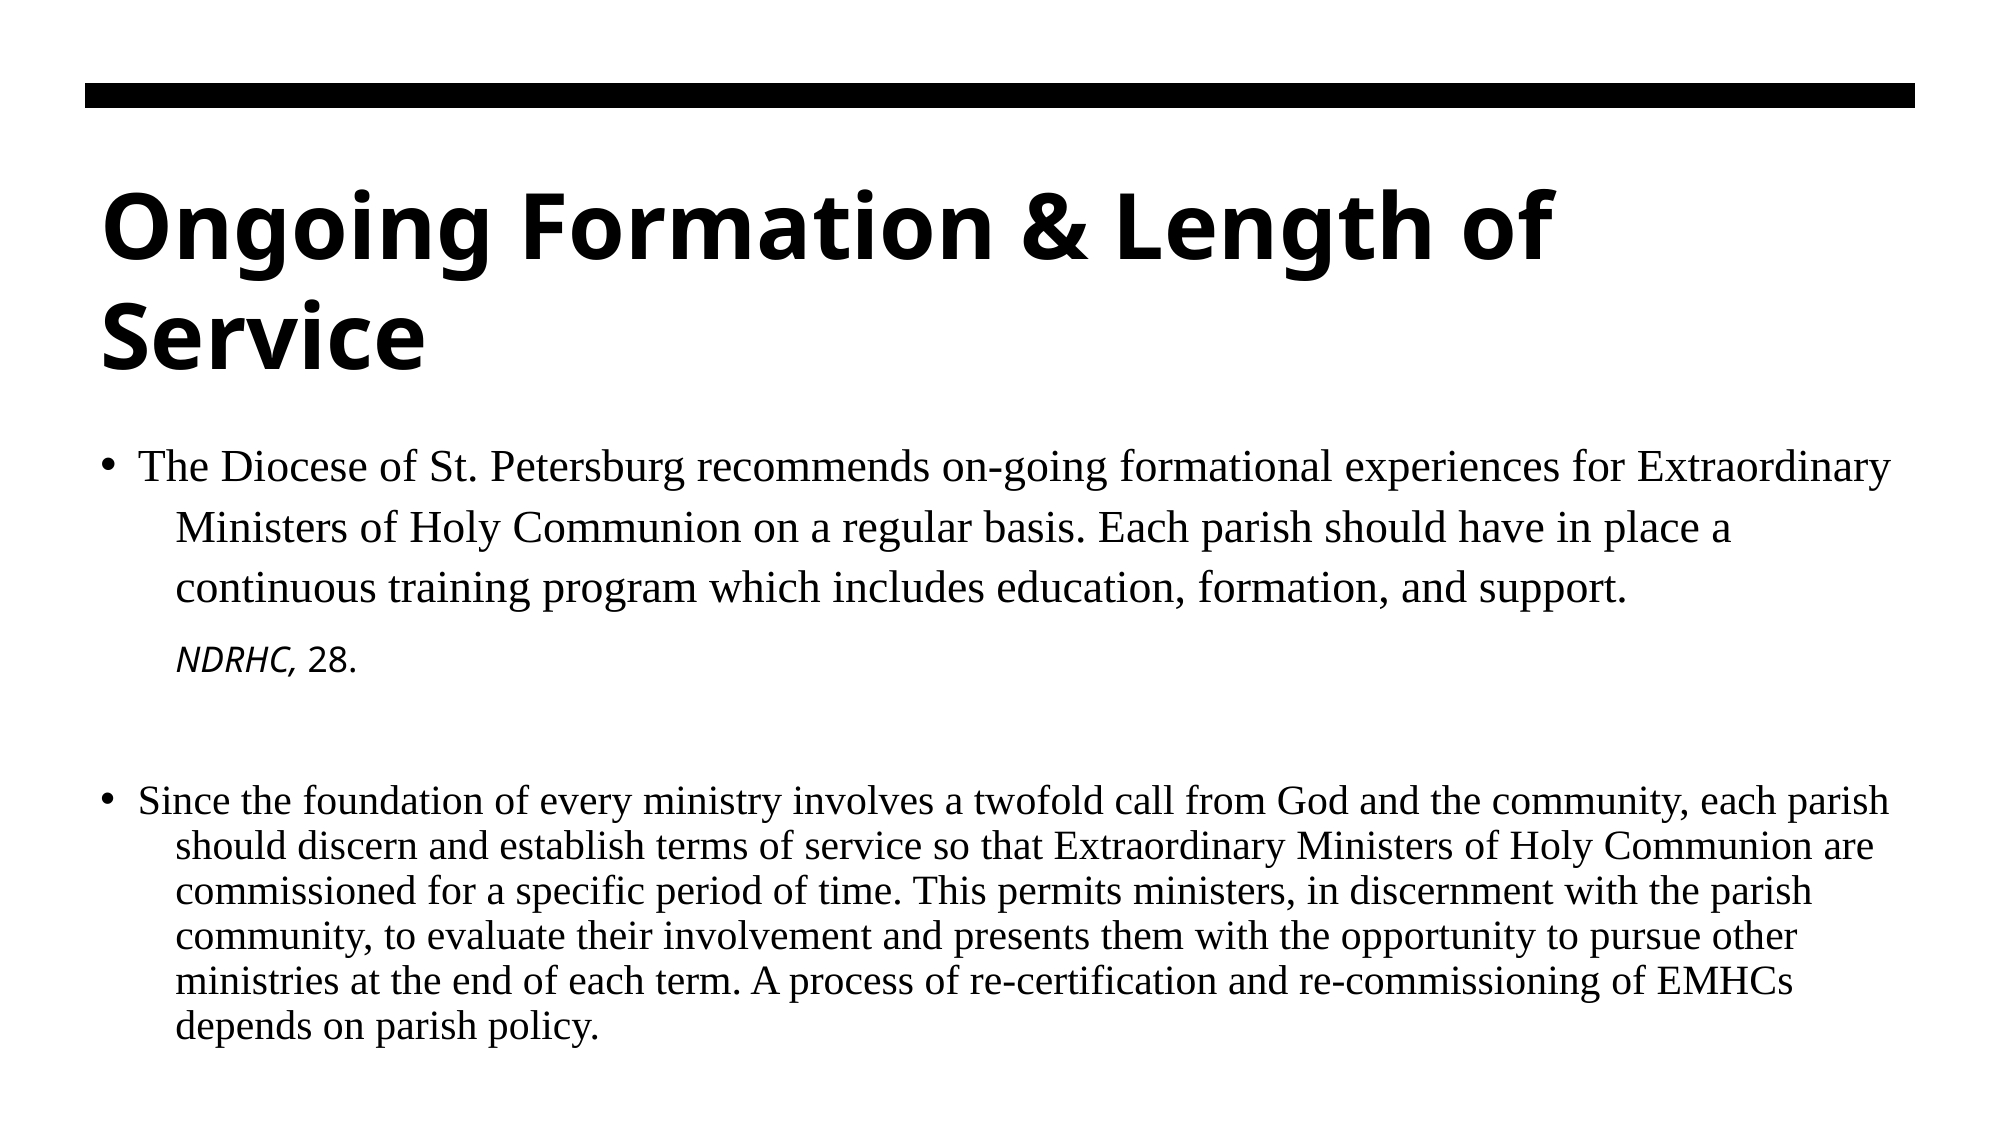

# Ongoing Formation & Length of Service
The Diocese of St. Petersburg recommends on-going formational experiences for Extraordinary Ministers of Holy Communion on a regular basis. Each parish should have in place a continuous training program which includes education, formation, and support.
	NDRHC, 28.
Since the foundation of every ministry involves a twofold call from God and the community, each parish should discern and establish terms of service so that Extraordinary Ministers of Holy Communion are commissioned for a specific period of time. This permits ministers, in discernment with the parish community, to evaluate their involvement and presents them with the opportunity to pursue other ministries at the end of each term. A process of re-certification and re-commissioning of EMHCs depends on parish policy.